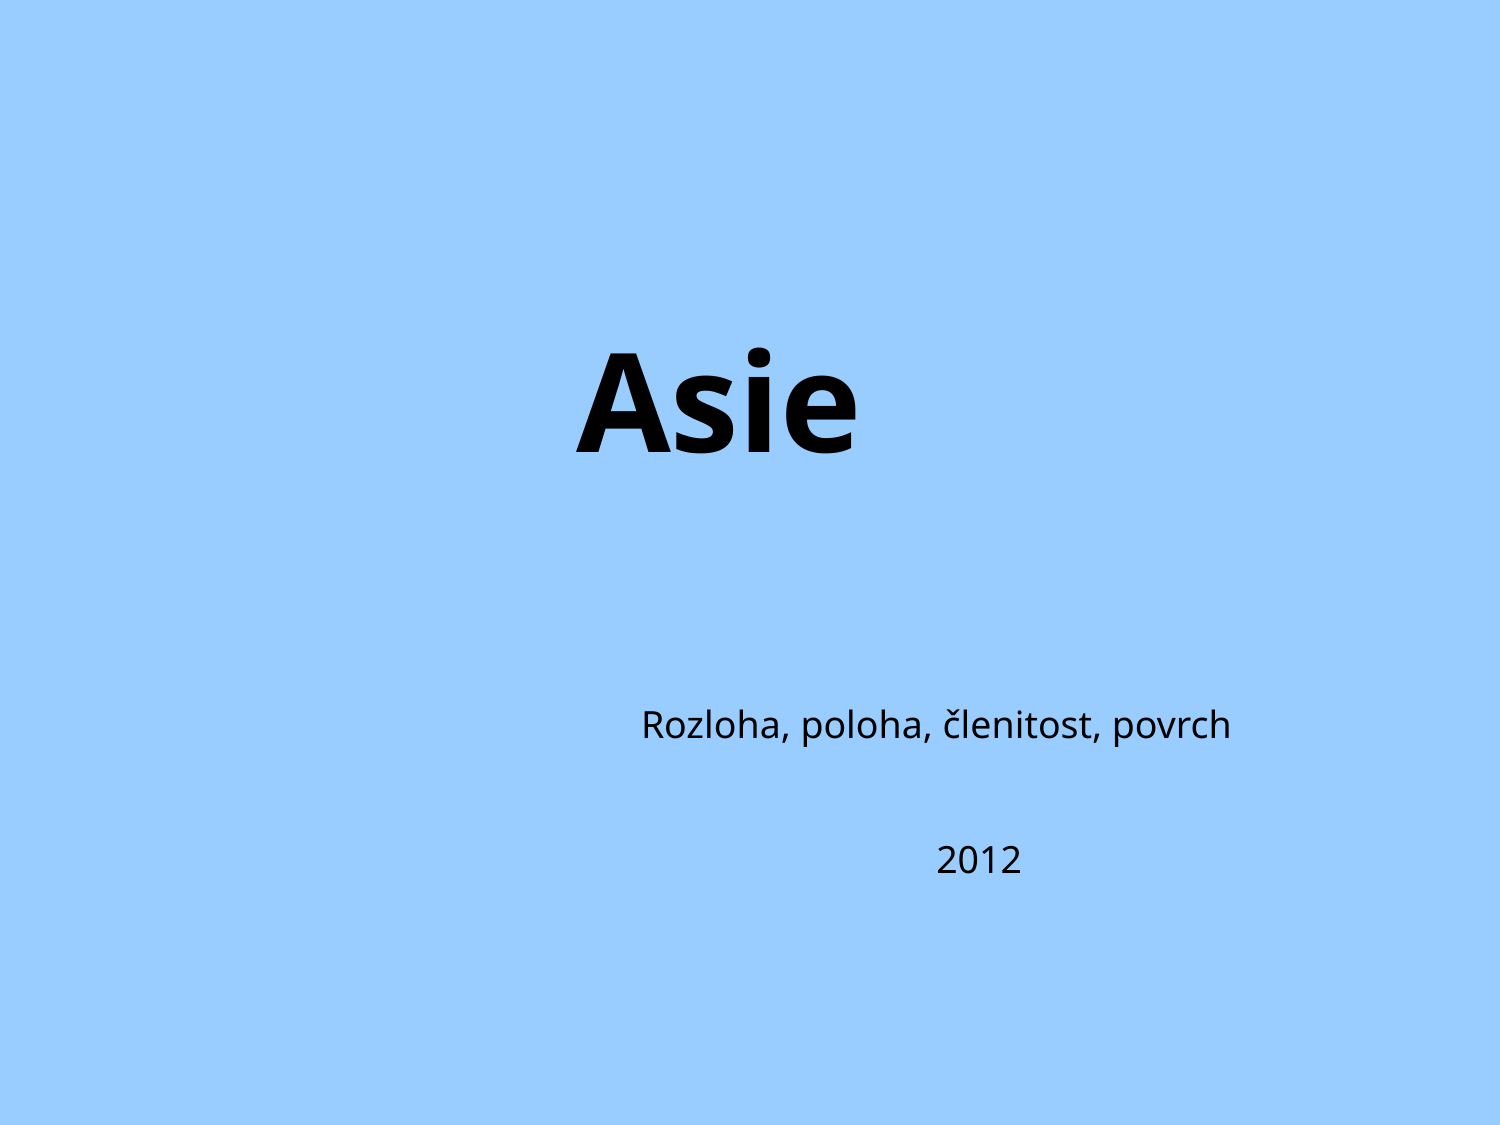

# Asie
Rozloha, poloha, členitost, povrch
				2012